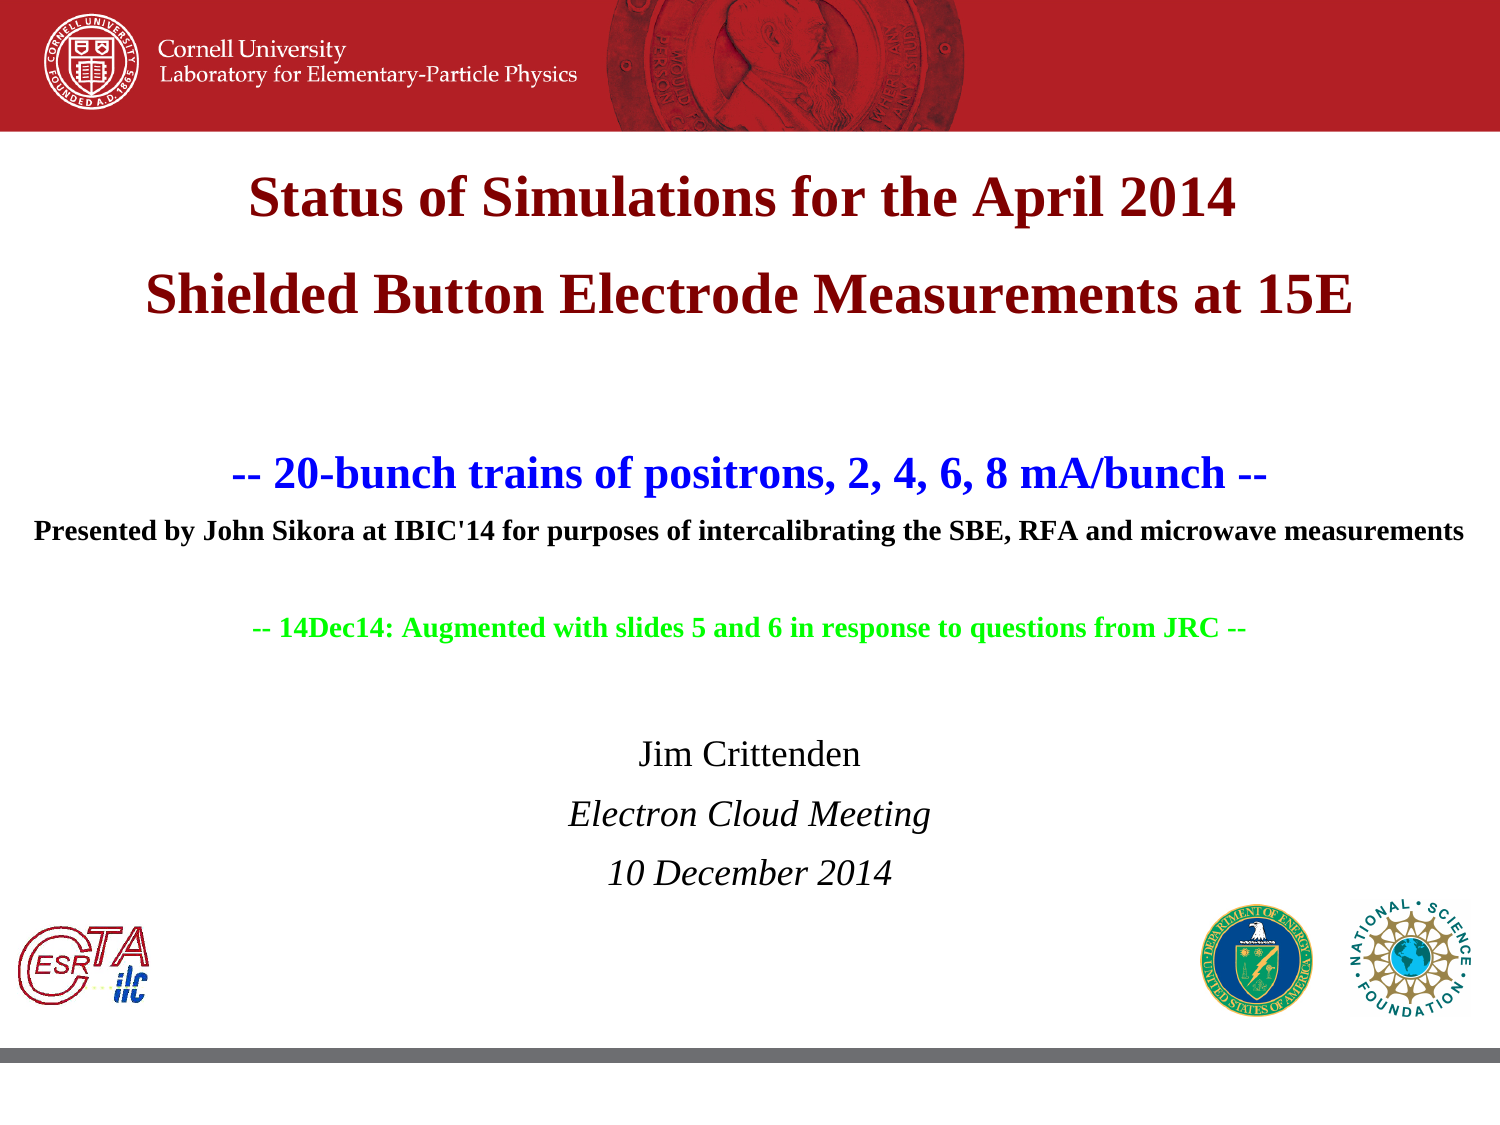

Status of Simulations for the April 2014
Shielded Button Electrode Measurements at 15E
-- 20-bunch trains of positrons, 2, 4, 6, 8 mA/bunch --
Presented by John Sikora at IBIC'14 for purposes of intercalibrating the SBE, RFA and microwave measurements
-- 14Dec14: Augmented with slides 5 and 6 in response to questions from JRC --
# Jim Crittenden
Electron Cloud Meeting
10 December 2014